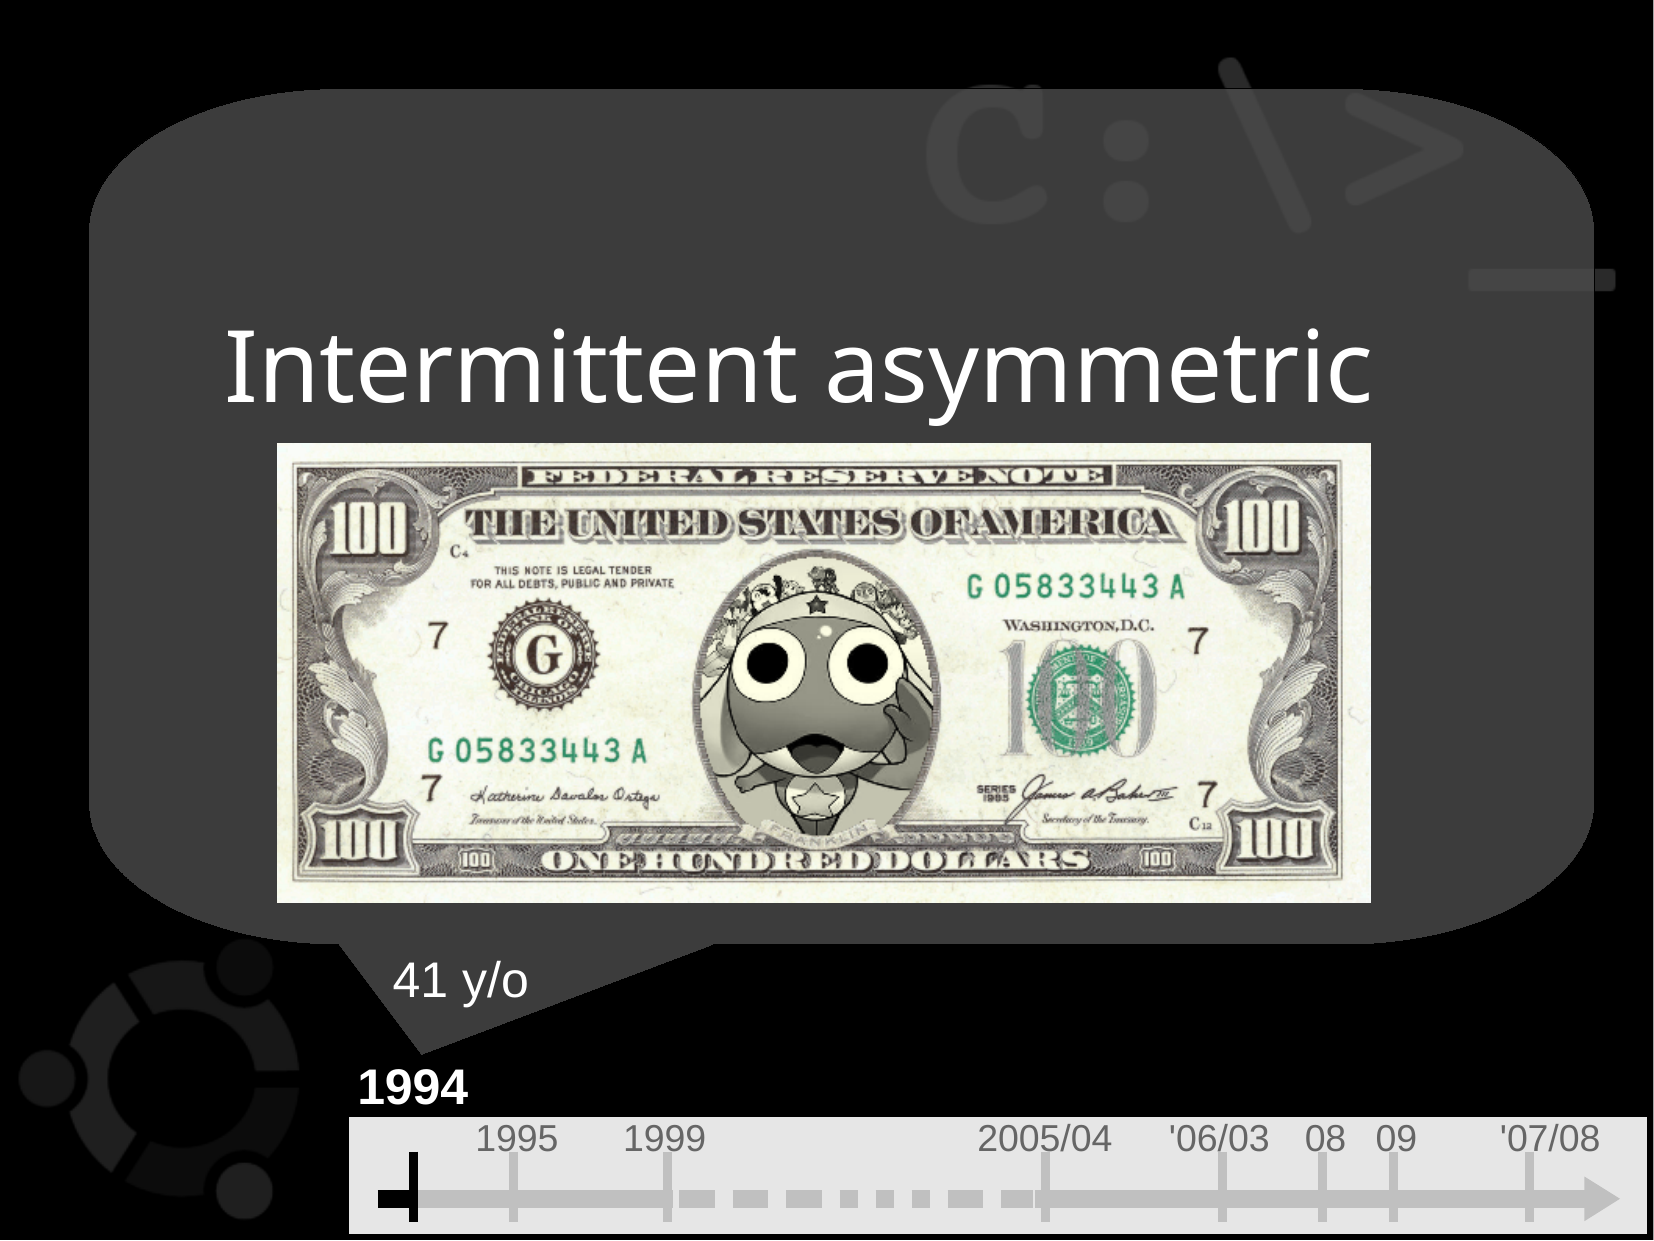

# Intermittent asymmetric migratory oligoarthritis
41 y/o
1994
1995
1999
2005/04
'06/03
08
09
'07/08